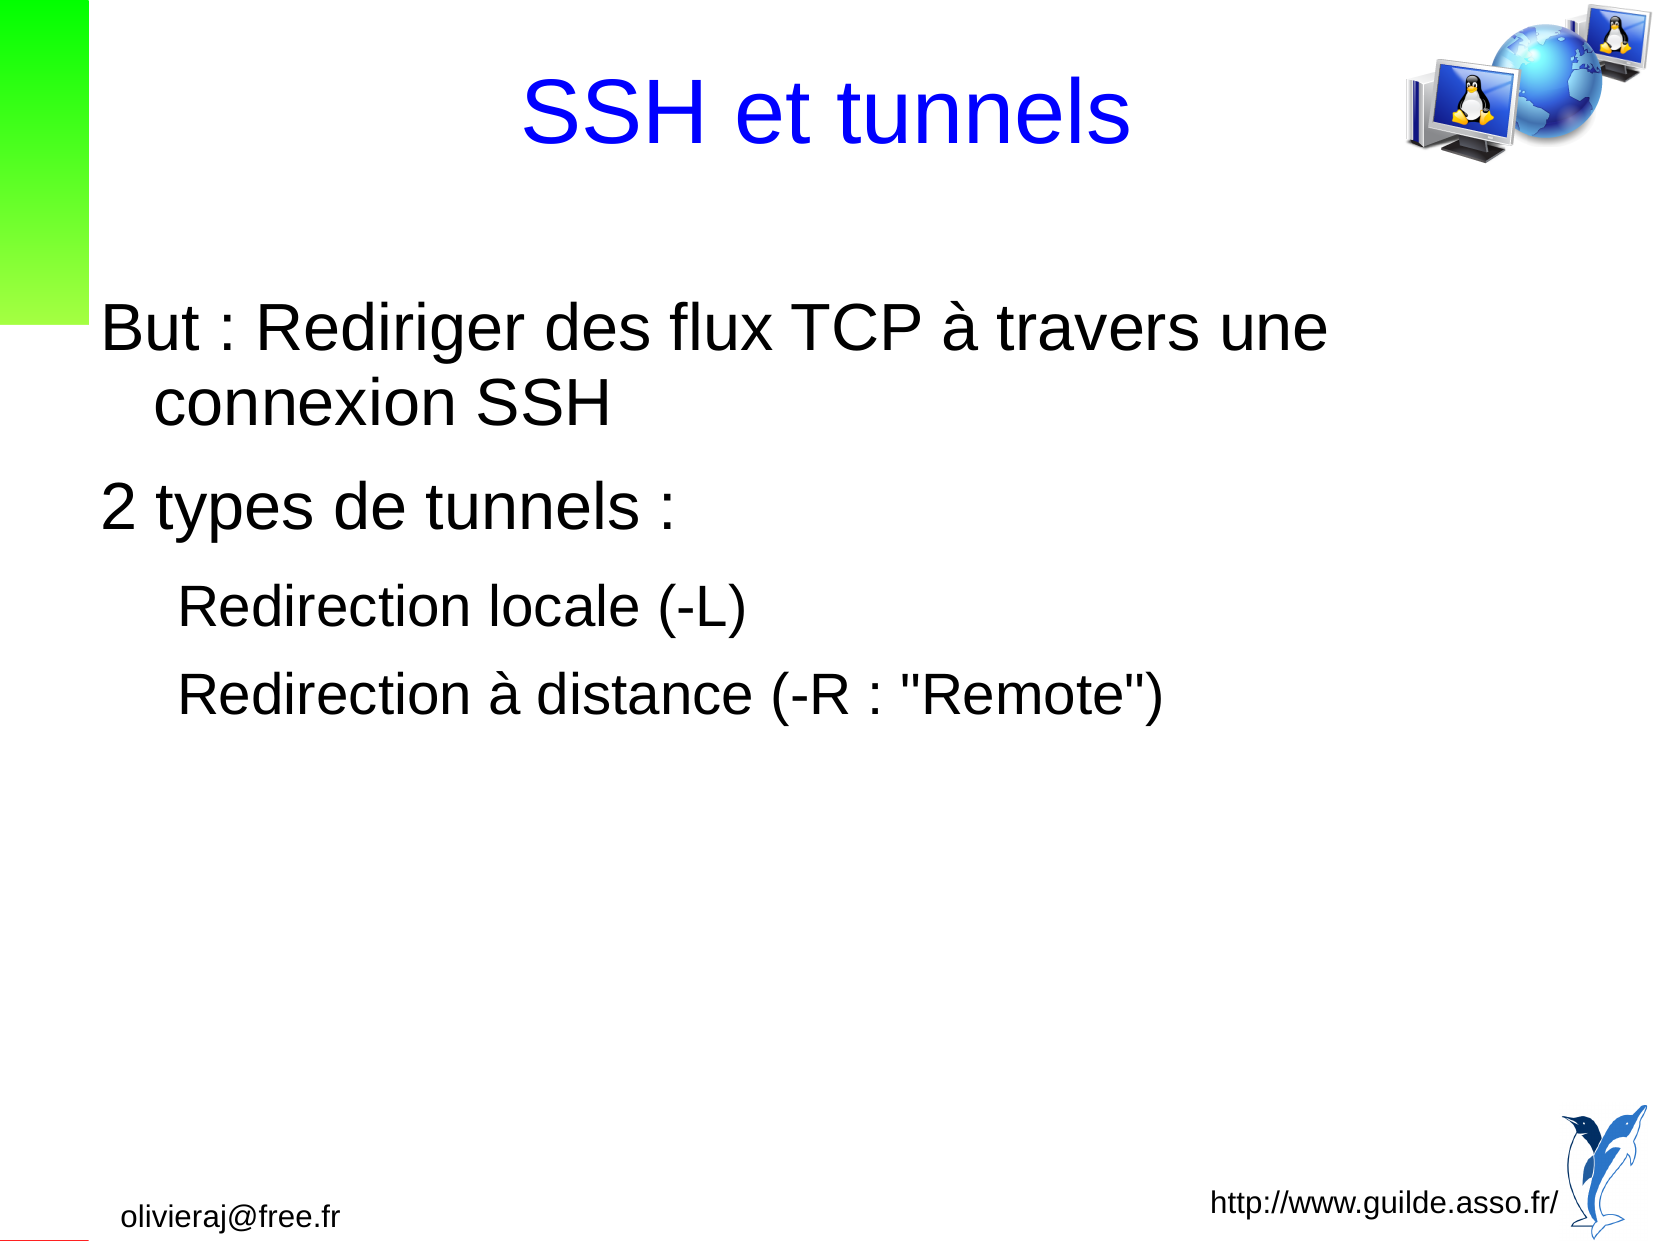

# SSH et tunnels
But : Rediriger des flux TCP à travers une connexion SSH
2 types de tunnels :
Redirection locale (-L)
Redirection à distance (-R : "Remote")